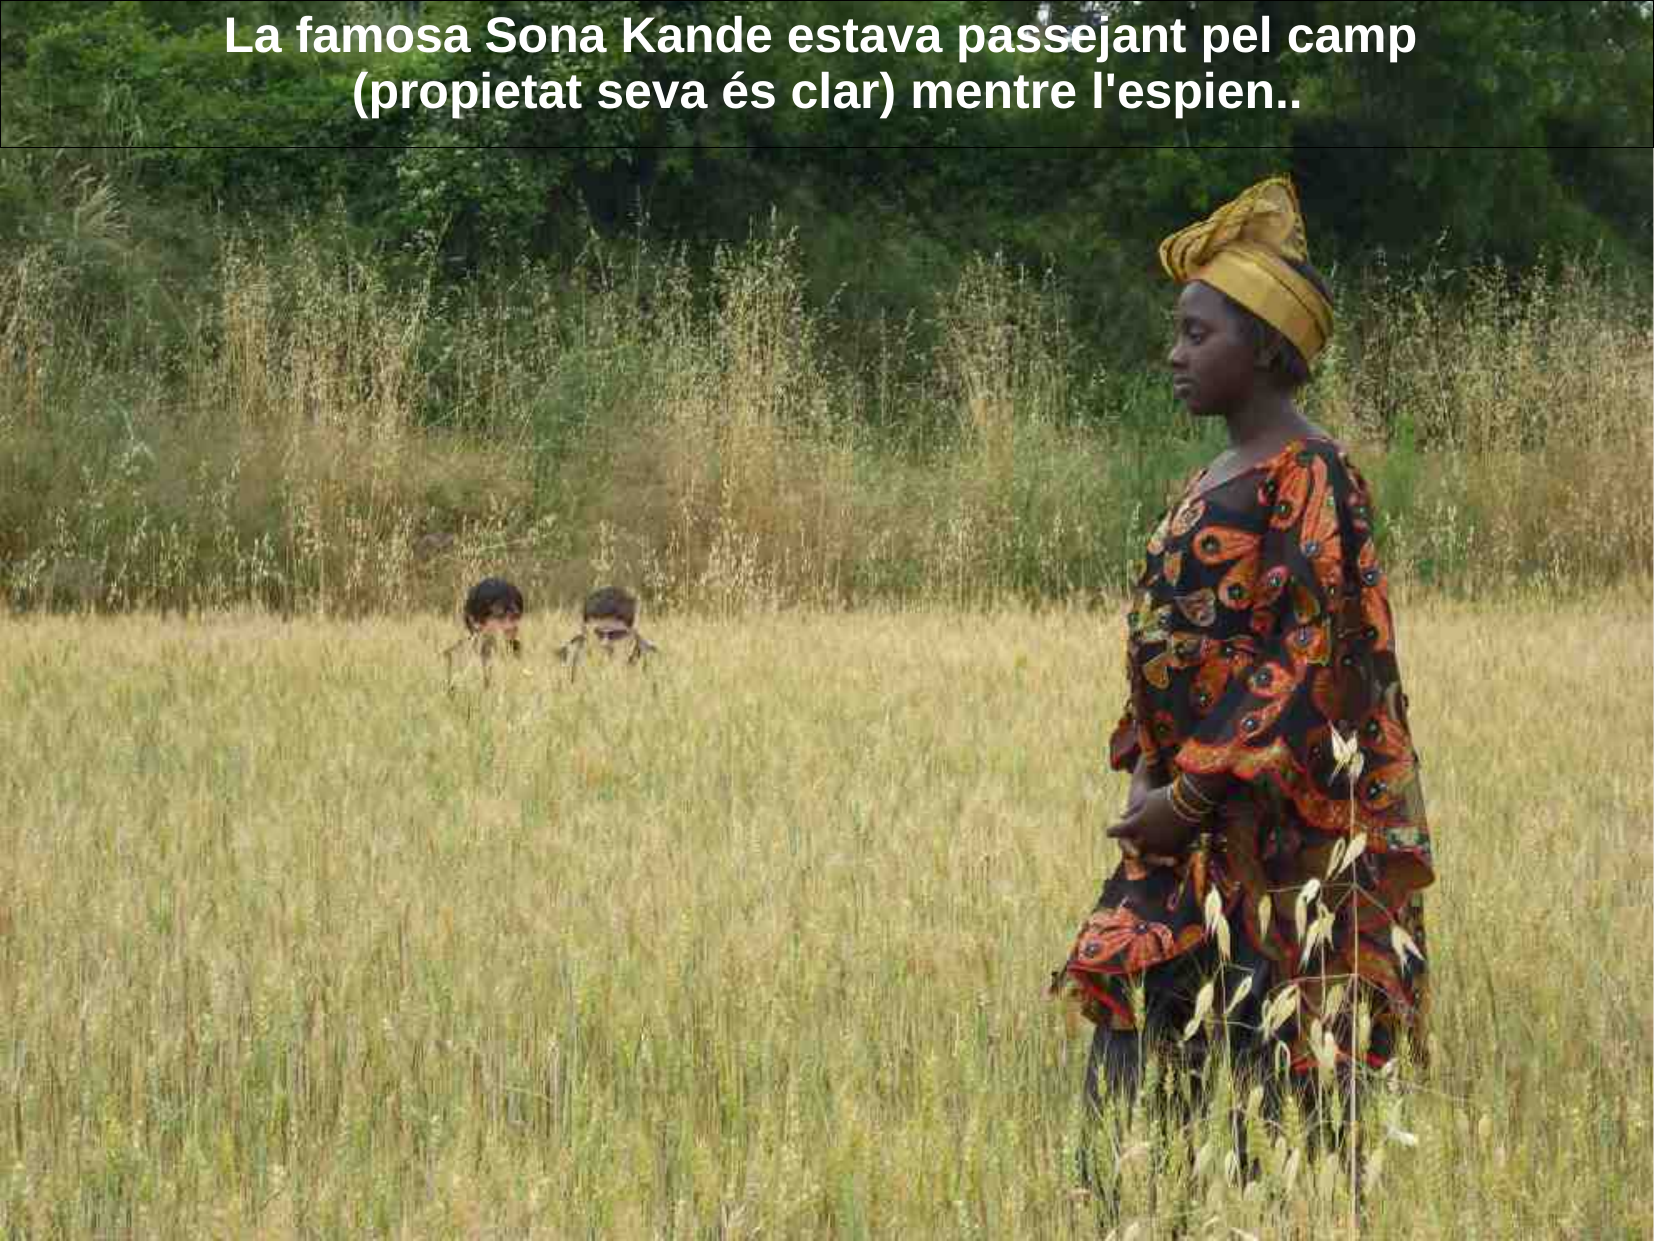

La famosa Sona Kande estava passejant pel camp
(propietat seva es clar) Mentre l'espien...
La famosa Sona Kande estava passejant pel camp
(propietat seva és clar) mentre l'espien..